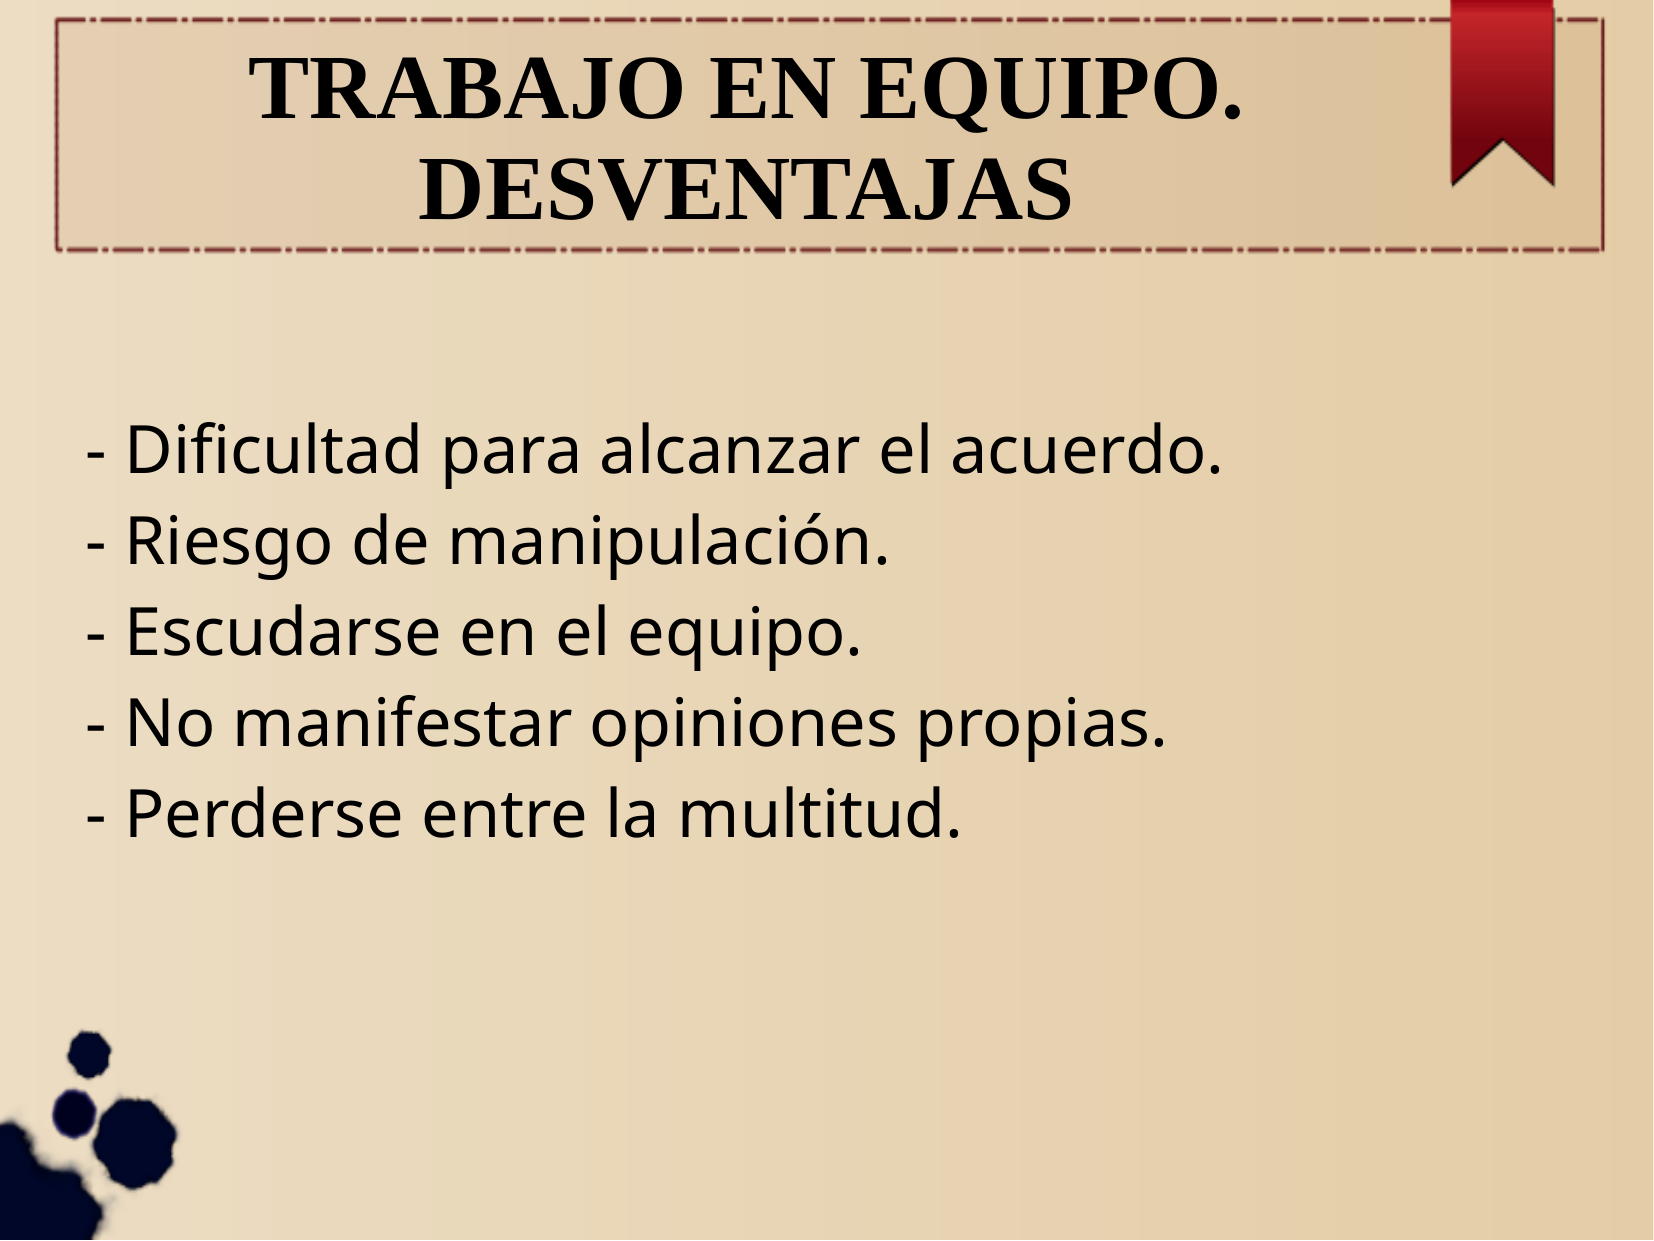

# TRABAJO EN EQUIPO. DESVENTAJAS
- Dificultad para alcanzar el acuerdo.
- Riesgo de manipulación.
- Escudarse en el equipo.
- No manifestar opiniones propias.
- Perderse entre la multitud.